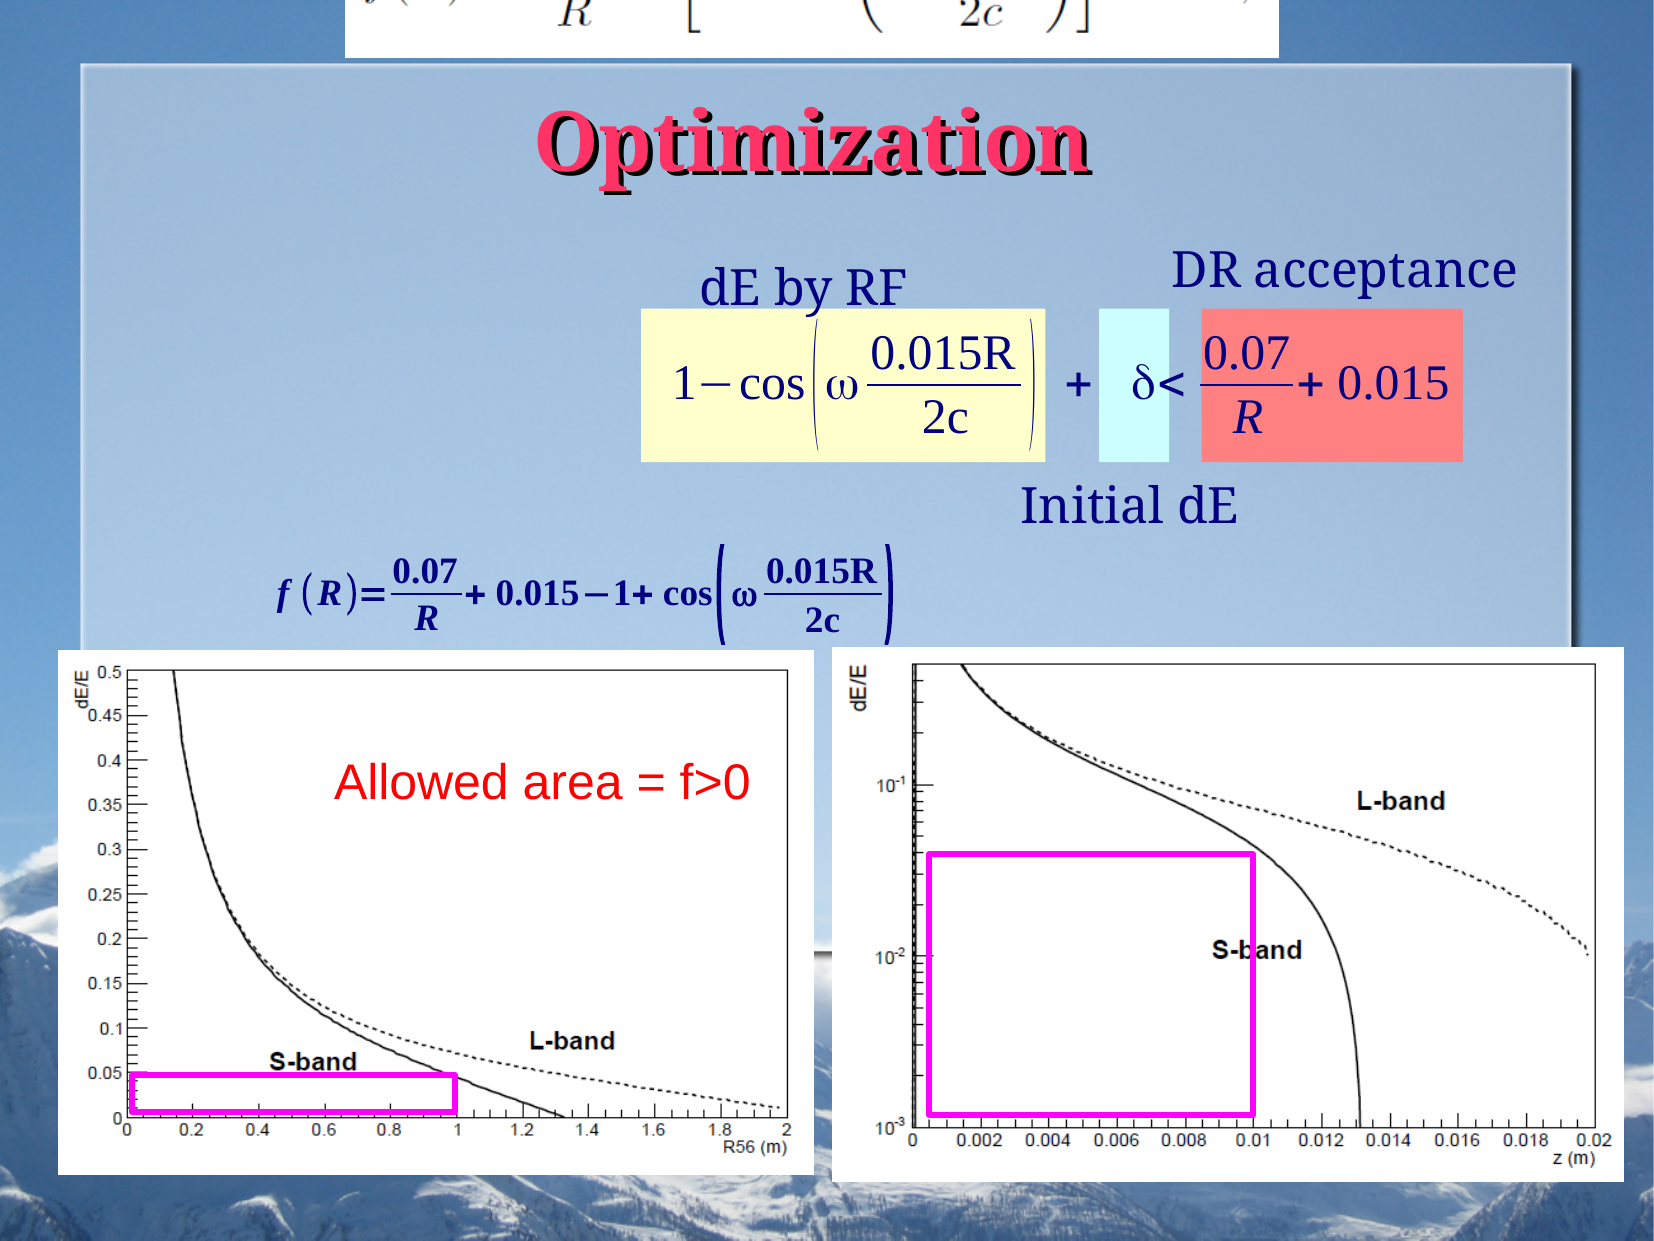

# Optimization
DR acceptance
dE by RF
Initial dE
Allowed area = f>0